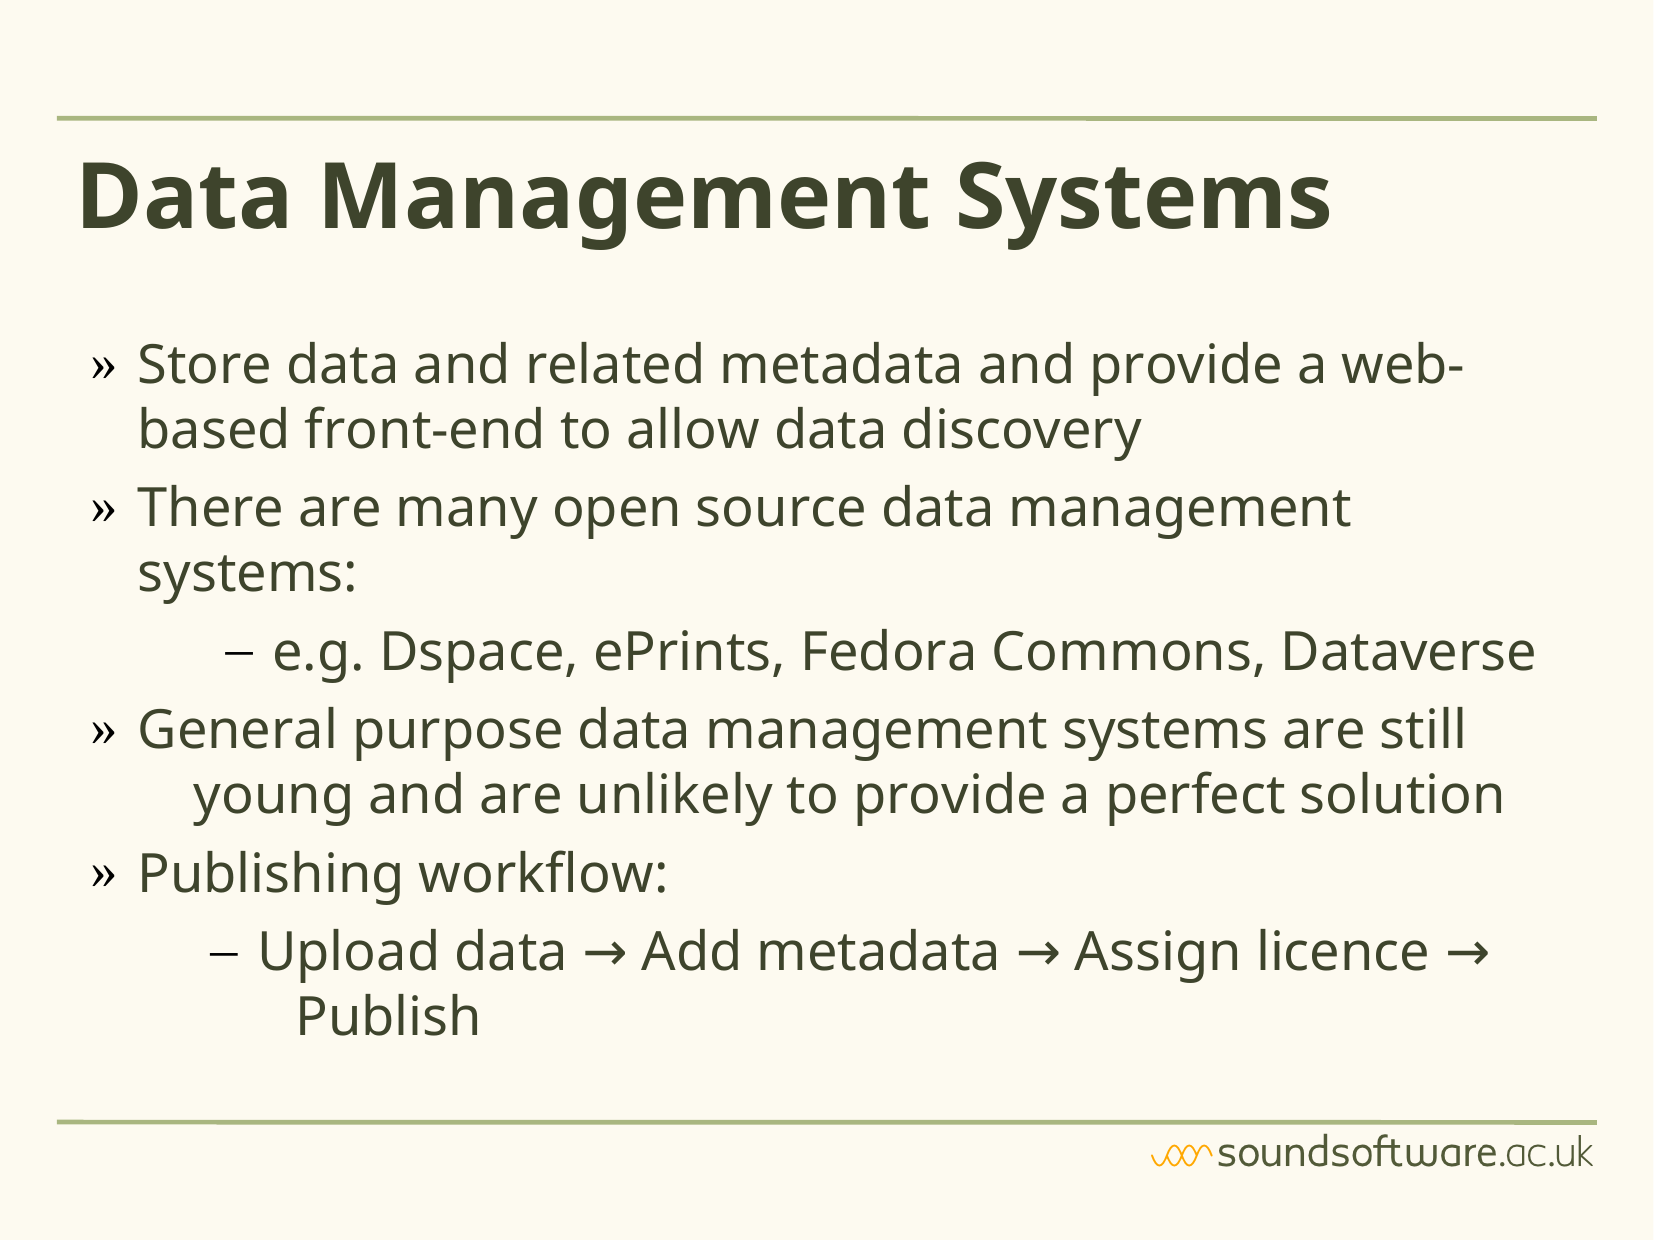

# Data Management Systems
Store data and related metadata and provide a web-based front-end to allow data discovery
There are many open source data management systems:
e.g. Dspace, ePrints, Fedora Commons, Dataverse
General purpose data management systems are still young and are unlikely to provide a perfect solution
Publishing workflow:
Upload data → Add metadata → Assign licence → Publish